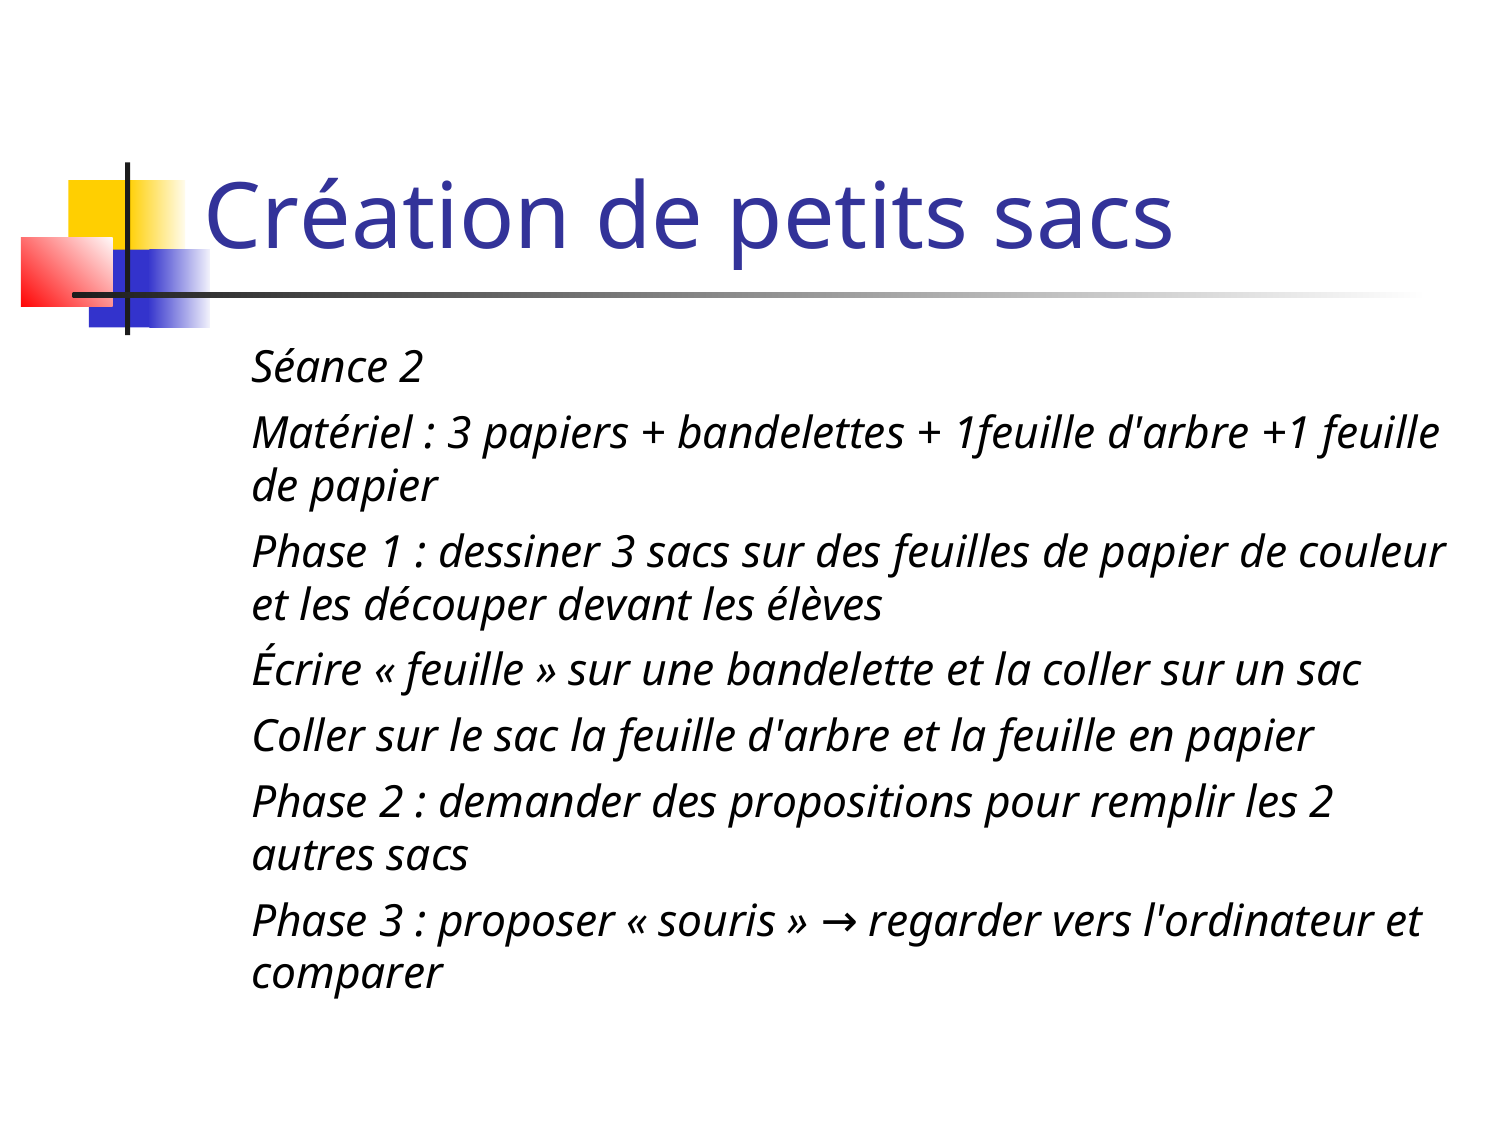

# Création de petits sacs
Séance 2
Matériel : 3 papiers + bandelettes + 1feuille d'arbre +1 feuille de papier
Phase 1 : dessiner 3 sacs sur des feuilles de papier de couleur et les découper devant les élèves
Écrire « feuille » sur une bandelette et la coller sur un sac
Coller sur le sac la feuille d'arbre et la feuille en papier
Phase 2 : demander des propositions pour remplir les 2 autres sacs
Phase 3 : proposer « souris » → regarder vers l'ordinateur et comparer